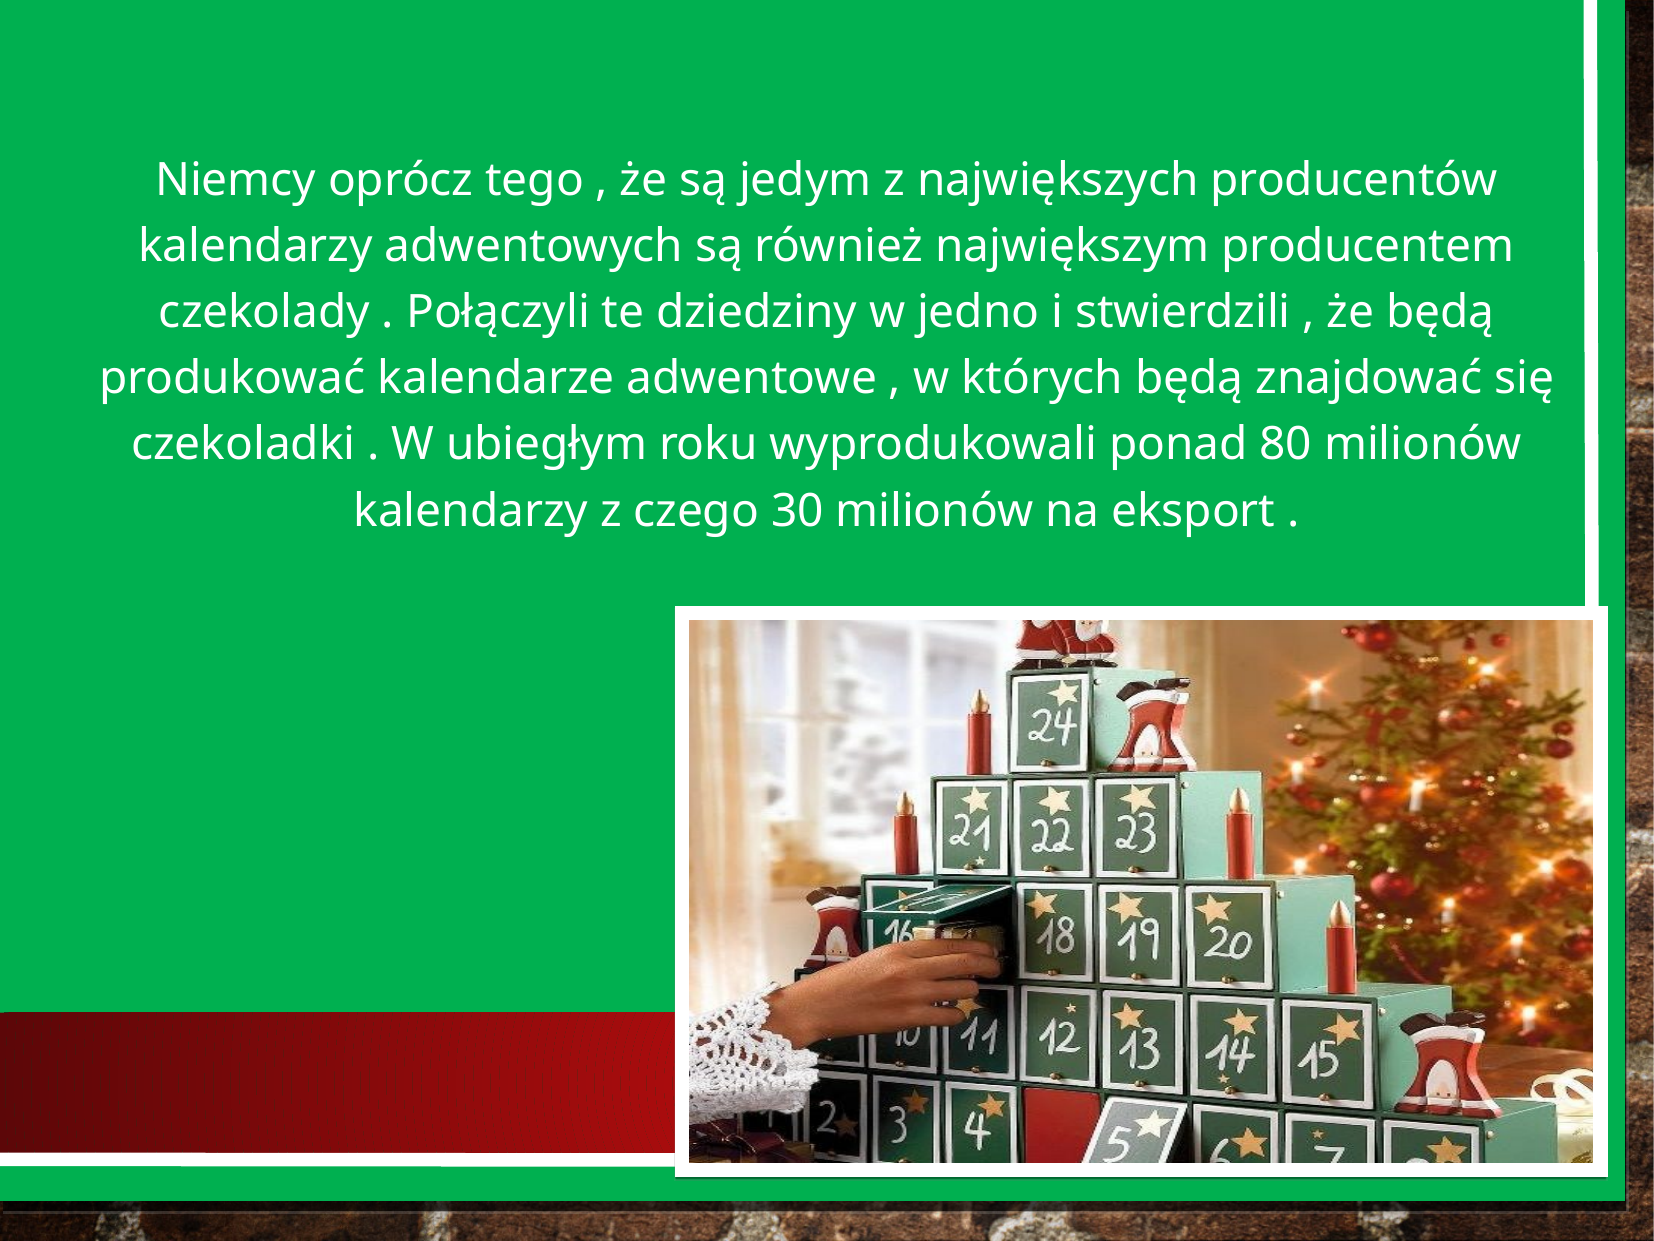

# Niemcy oprócz tego , że są jedym z największych producentów kalendarzy adwentowych są również największym producentem czekolady . Połączyli te dziedziny w jedno i stwierdzili , że będą produkować kalendarze adwentowe , w których będą znajdować się czekoladki . W ubiegłym roku wyprodukowali ponad 80 milionów kalendarzy z czego 30 milionów na eksport .